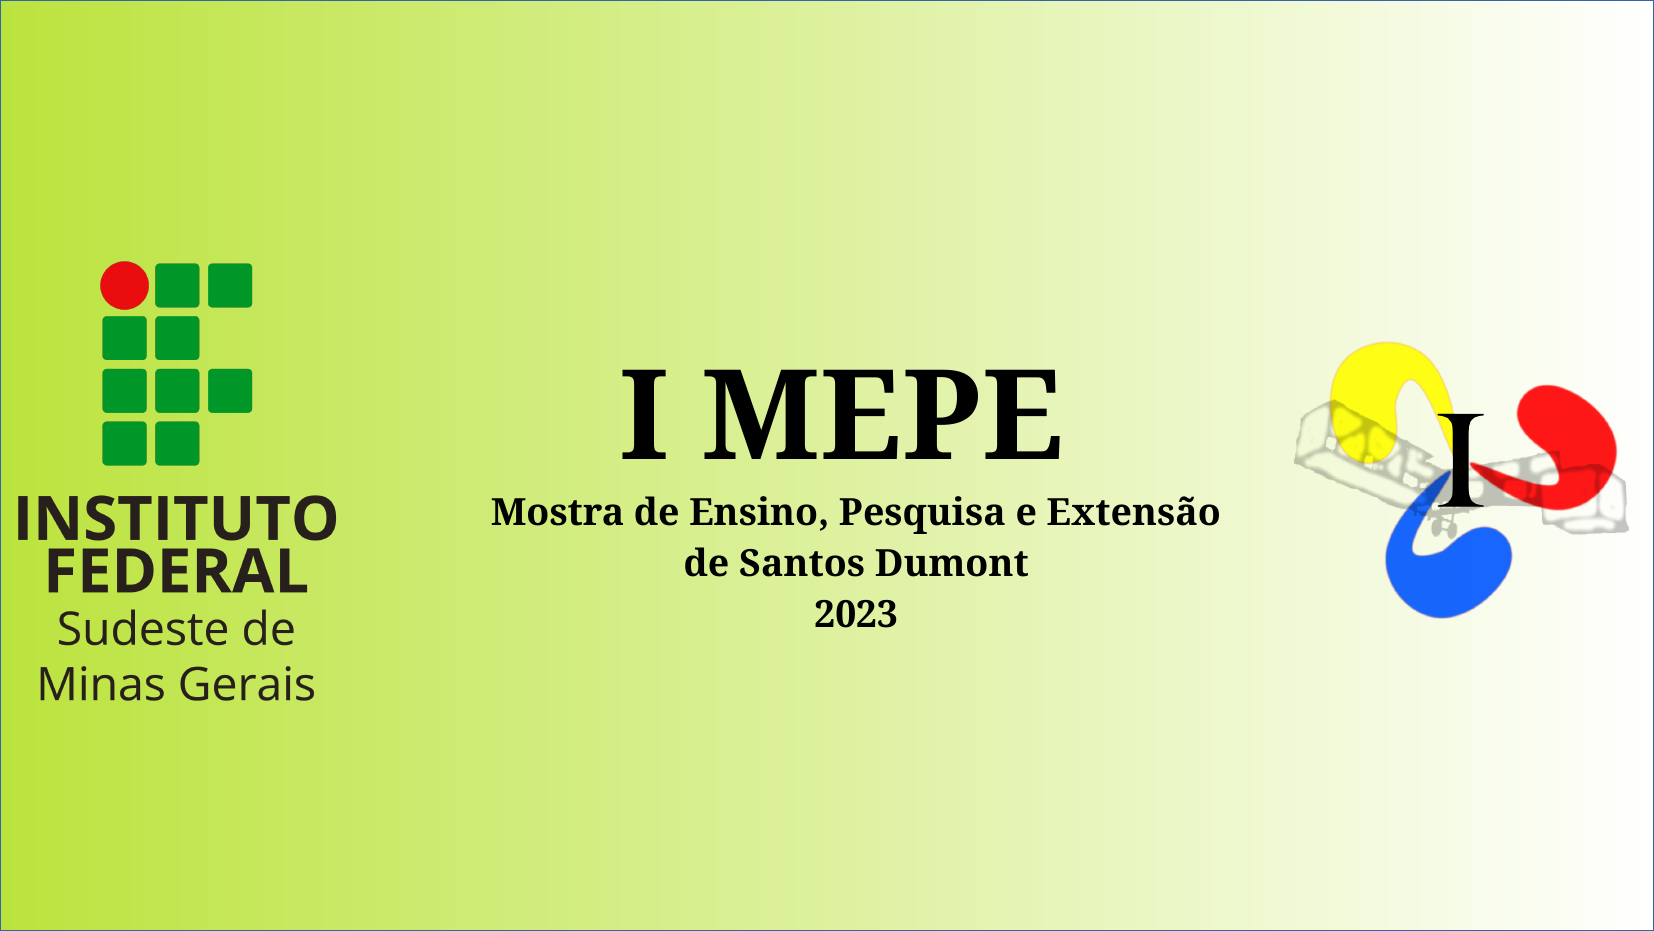

I MEPE
Mostra de Ensino, Pesquisa e Extensão
de Santos Dumont
2023